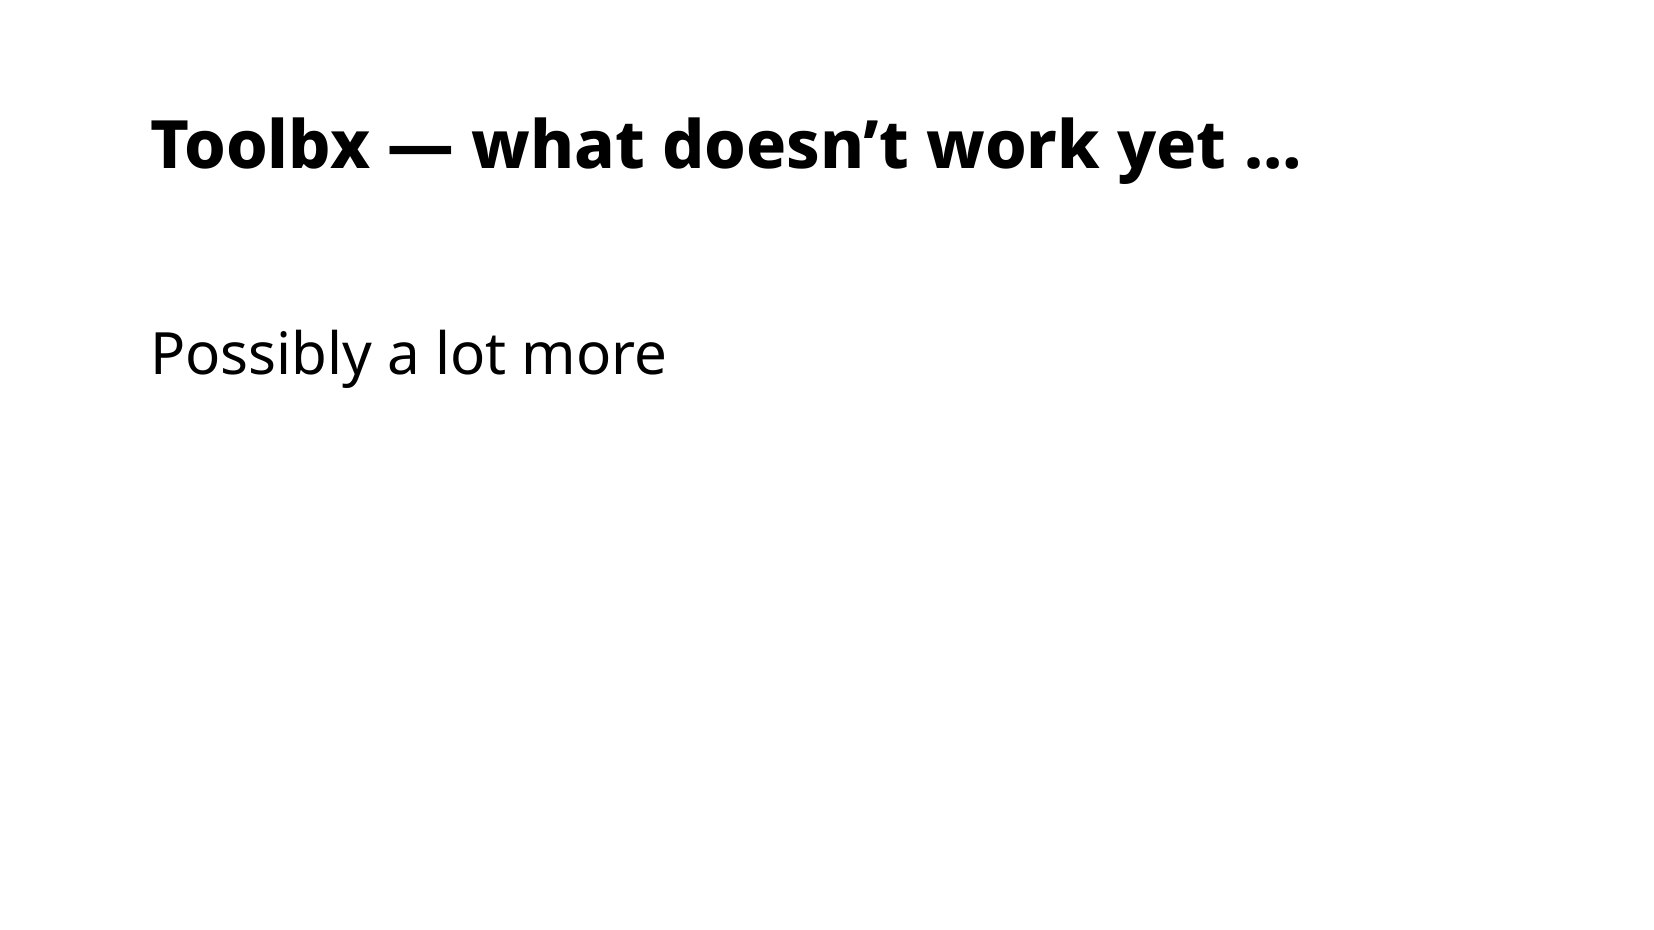

# Toolbx — what doesn’t work yet …
Possibly a lot more